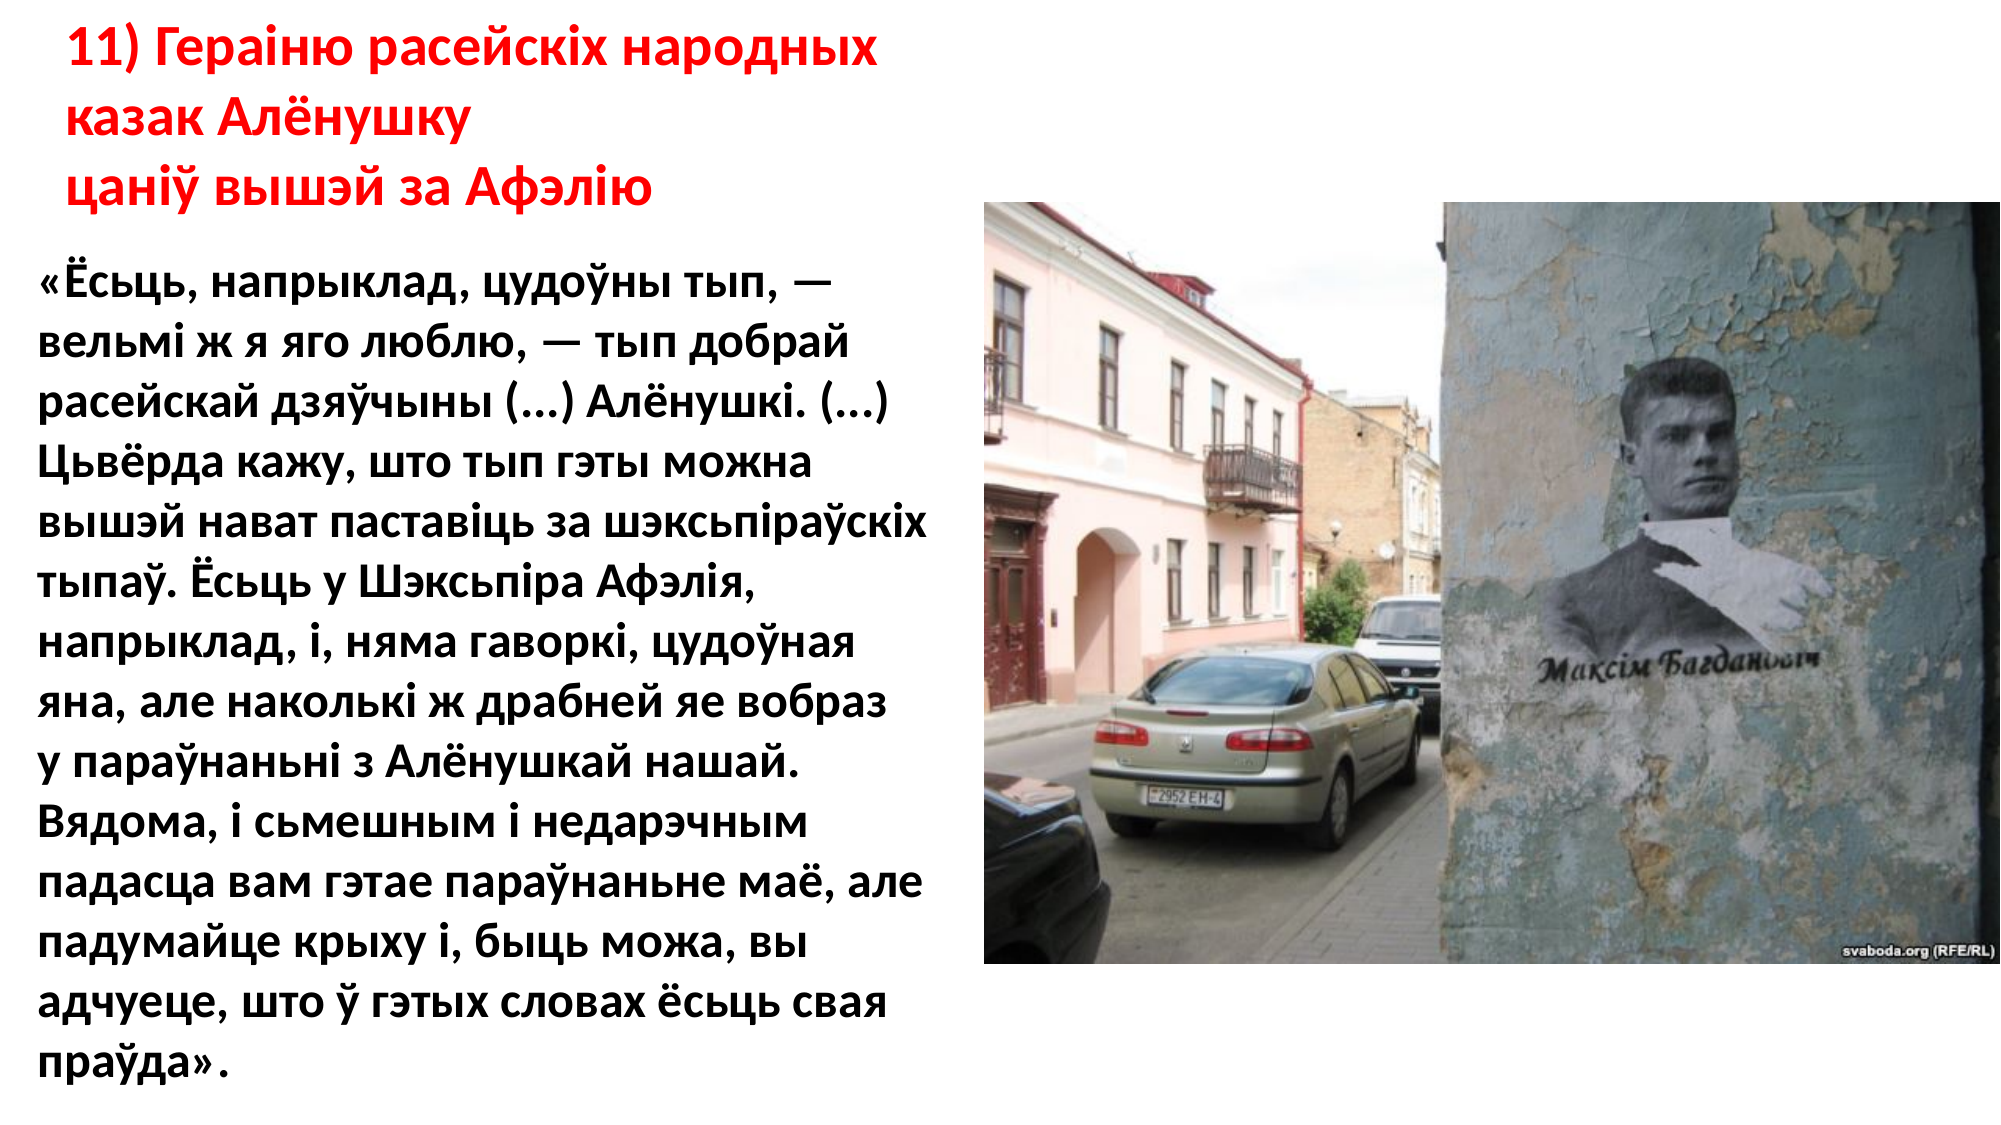

11) Гераіню расейскіх народных
казак Алёнушку
цаніў вышэй за Афэлію
«Ёсьць, напрыклад, цудоўны тып, — вельмі ж я яго люблю, — тып добрай расейскай дзяўчыны (...) Алёнушкі. (...) Цьвёрда кажу, што тып гэты можна вышэй нават паставіць за шэксьпіраўскіх тыпаў. Ёсьць у Шэксьпіра Афэлія, напрыклад, і, няма гаворкі, цудоўная яна, але наколькі ж драбней яе вобраз
у параўнаньні з Алёнушкай нашай. Вядома, і сьмешным і недарэчным падасца вам гэтае параўнаньне маё, але падумайце крыху і, быць можа, вы адчуеце, што ў гэтых словах ёсьць свая праўда».